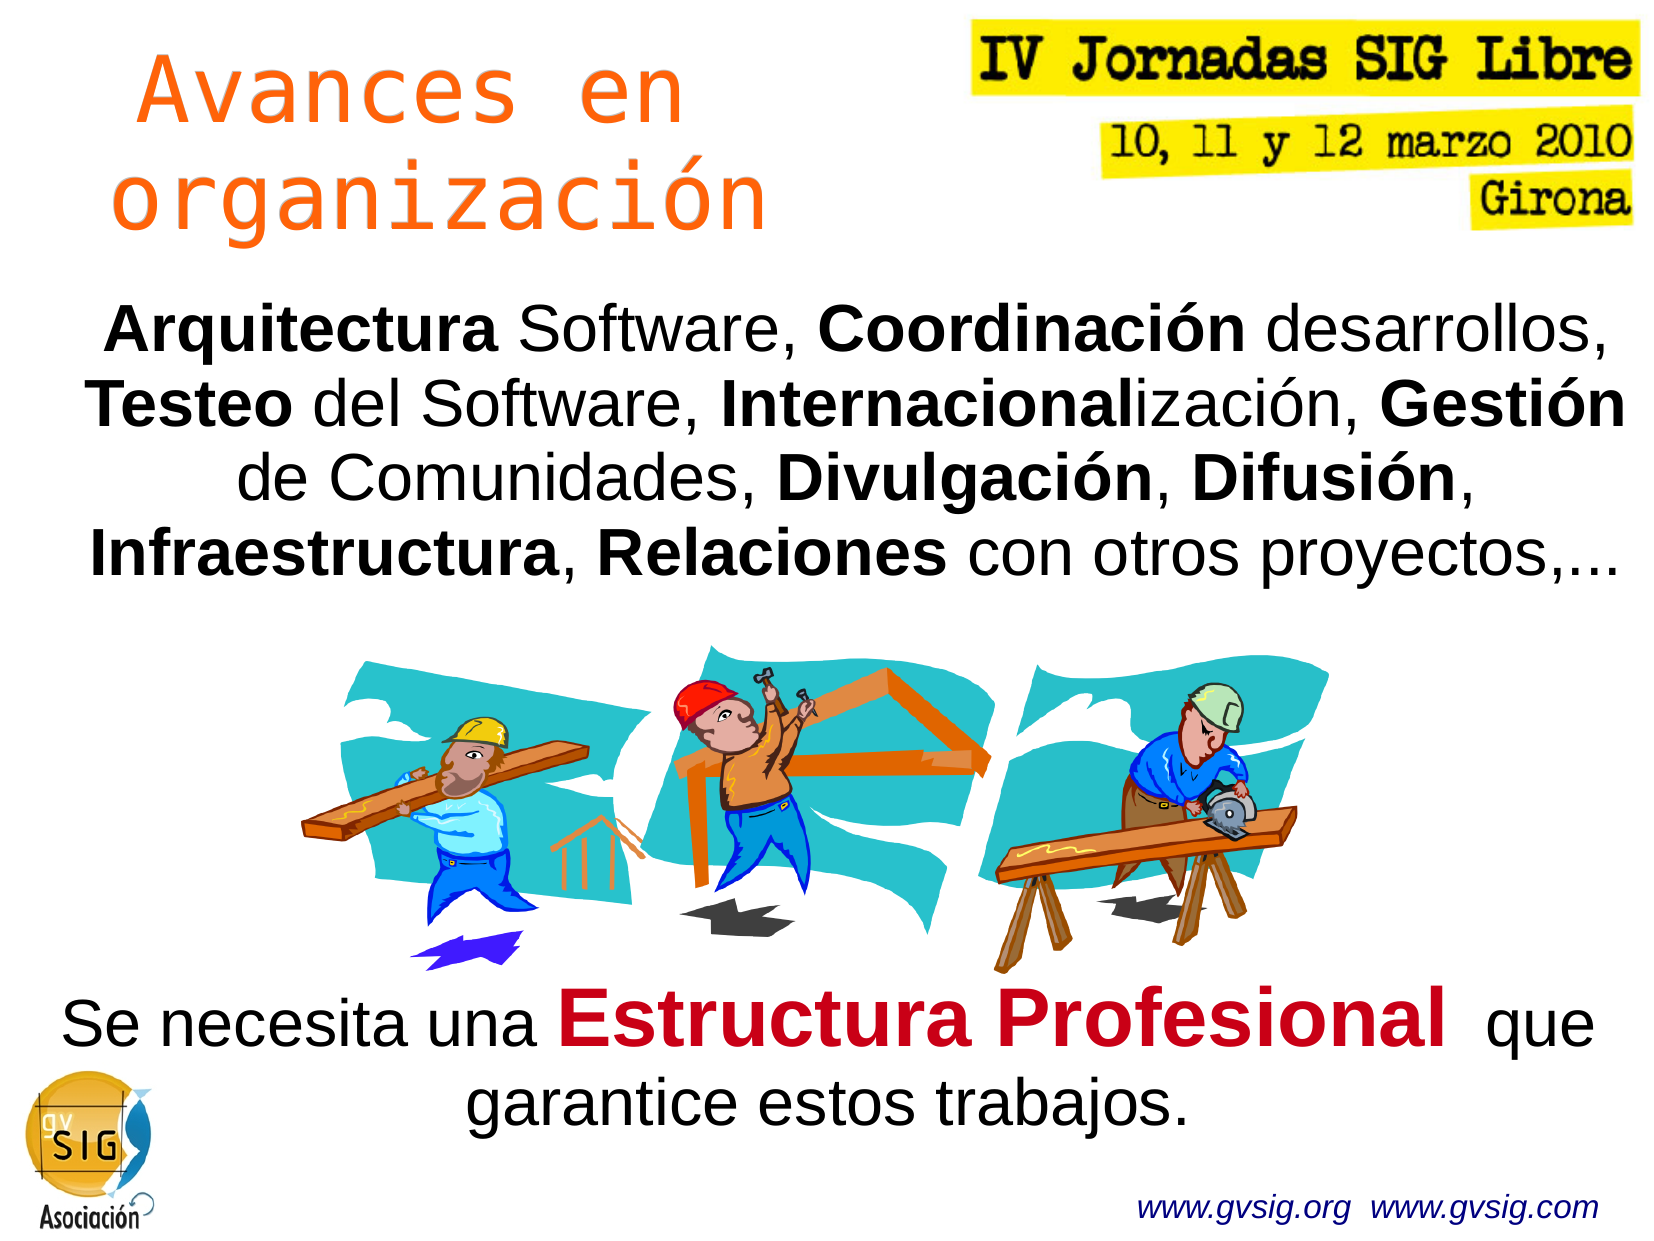

Avances en
organización
Arquitectura Software, Coordinación desarrollos, Testeo del Software, Internacionalización, Gestión de Comunidades, Divulgación, Difusión, Infraestructura, Relaciones con otros proyectos,...
Se necesita una Estructura Profesional que garantice estos trabajos.